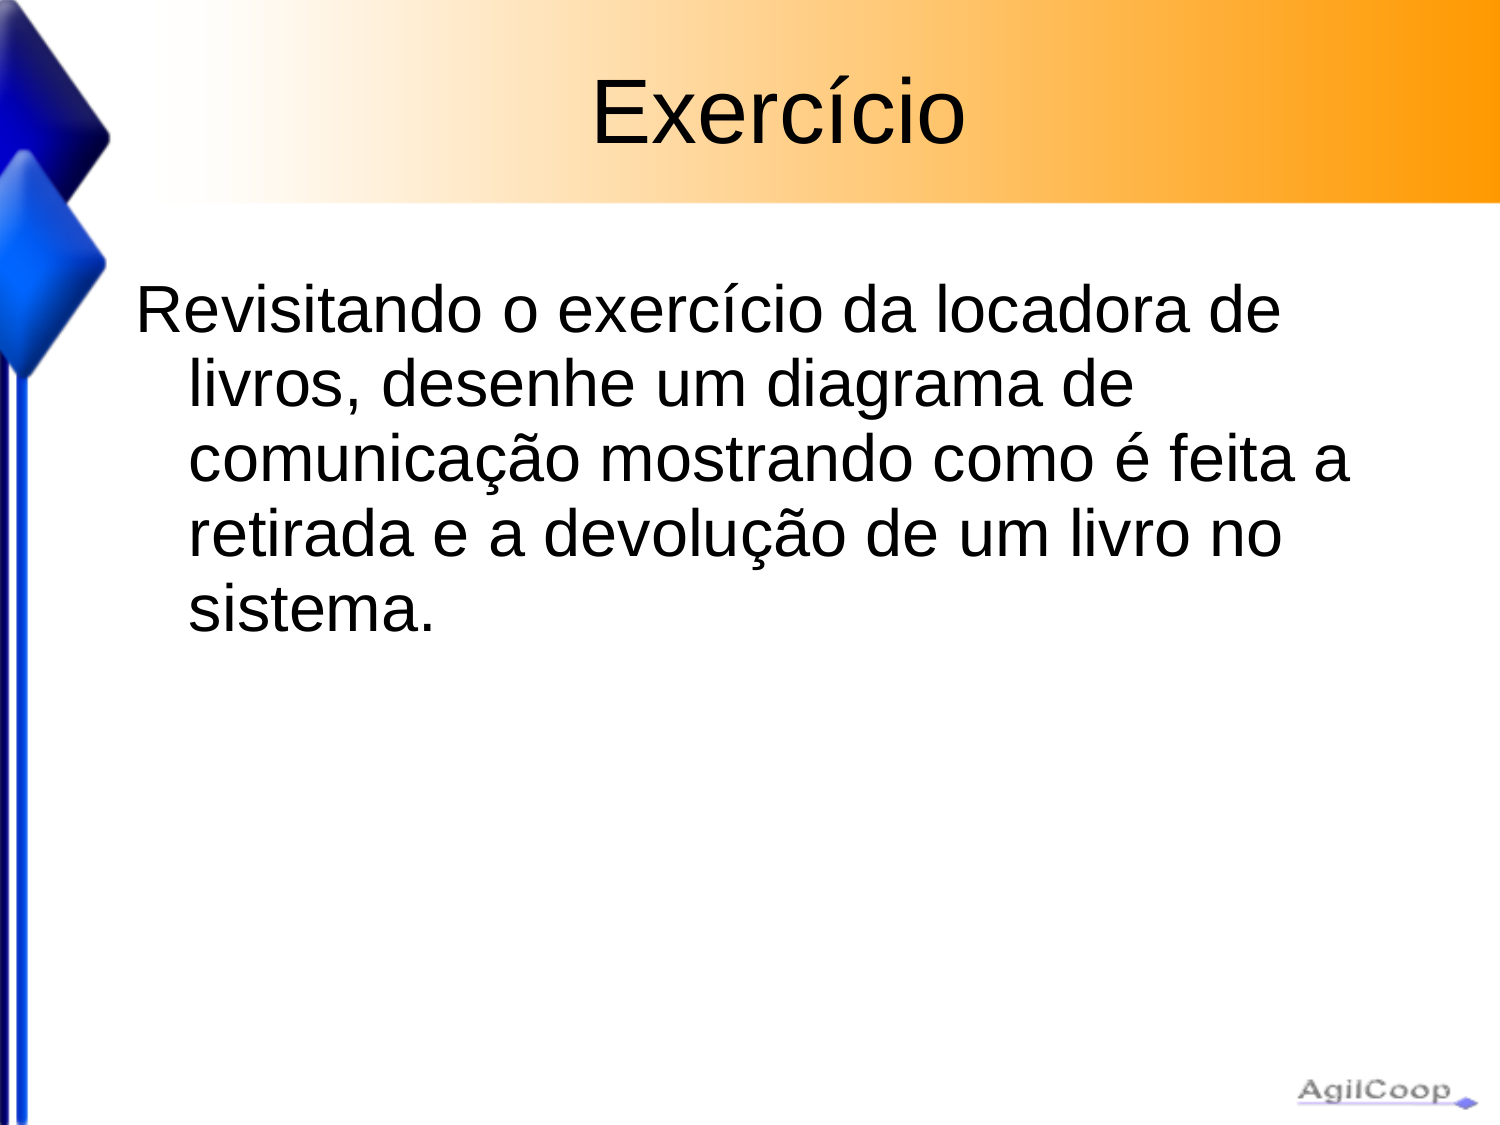

# Exercício
Revisitando o exercício da locadora de livros, desenhe um diagrama de comunicação mostrando como é feita a retirada e a devolução de um livro no sistema.
Copyleft AgilCoop 2007
11